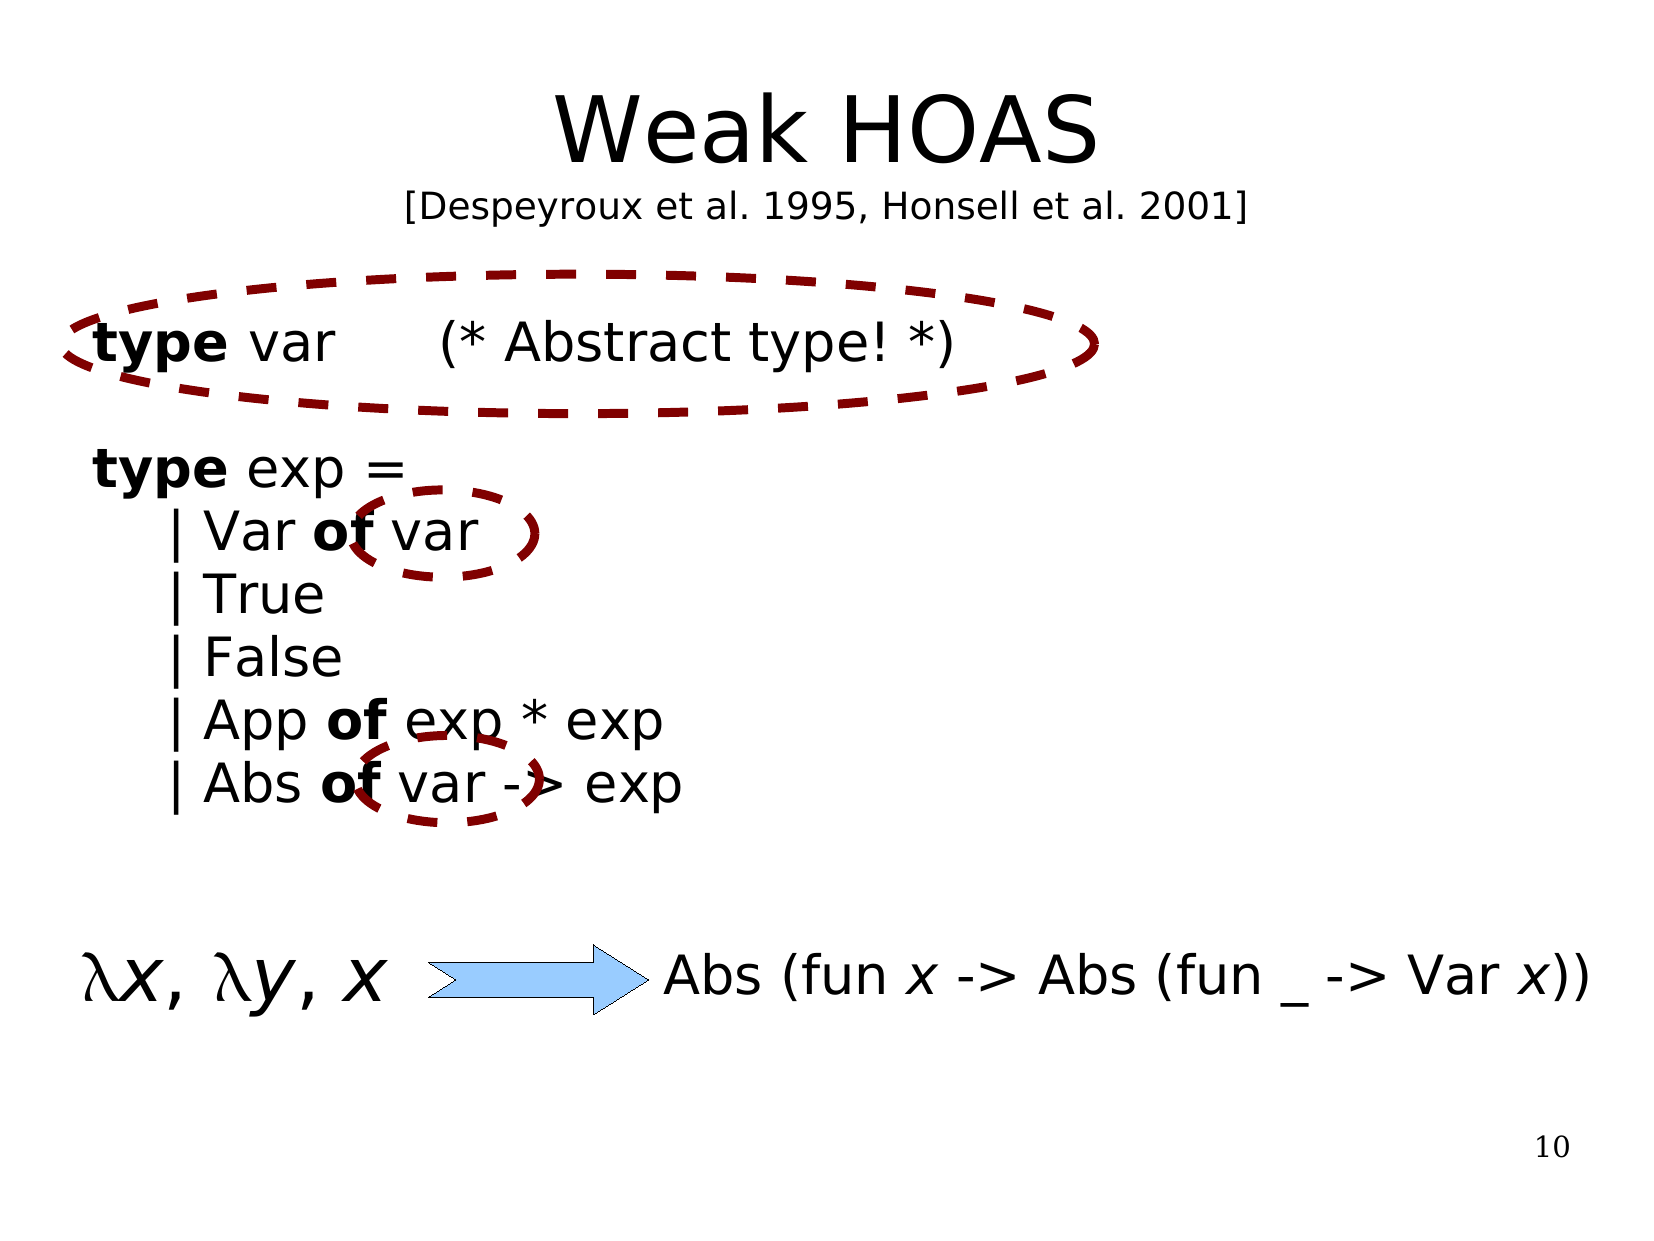

# Weak HOAS [Despeyroux et al. 1995, Honsell et al. 2001]
type var (* Abstract type! *)
type exp =
	| Var of var
	| True
	| False
	| App of exp * exp
	| Abs of var -> exp
x, y, x
Abs (fun x -> Abs (fun _ -> Var x))
10